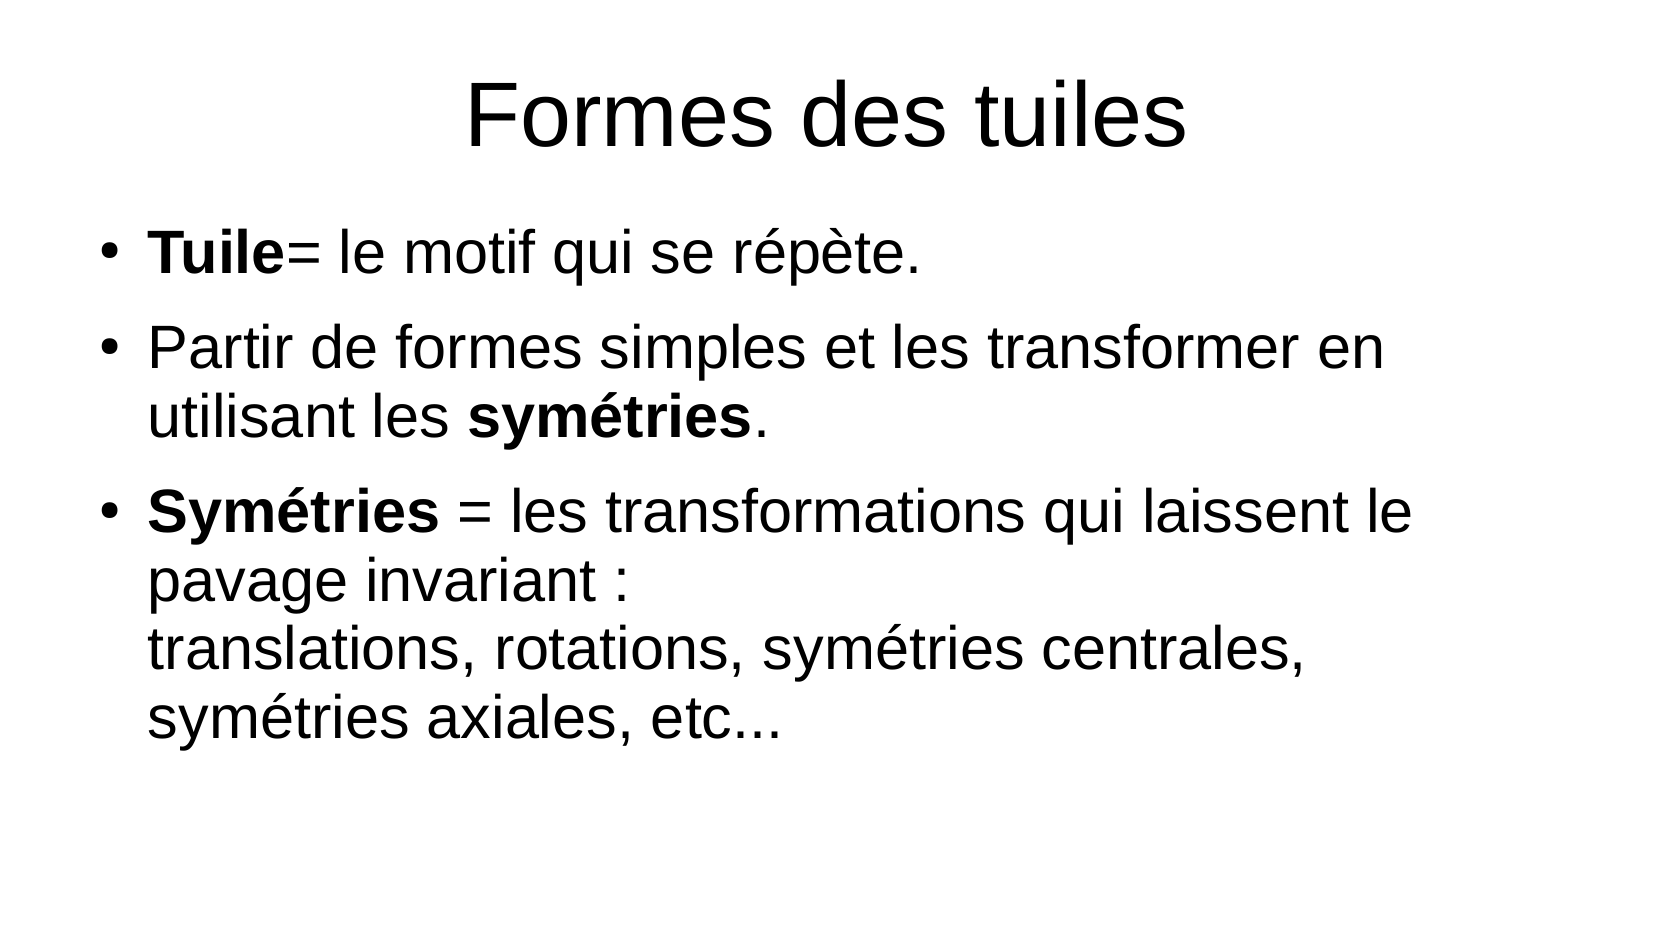

# Formes des tuiles
Tuile= le motif qui se répète.
Partir de formes simples et les transformer en utilisant les symétries.
Symétries = les transformations qui laissent le pavage invariant :
translations, rotations, symétries centrales, symétries axiales, etc...